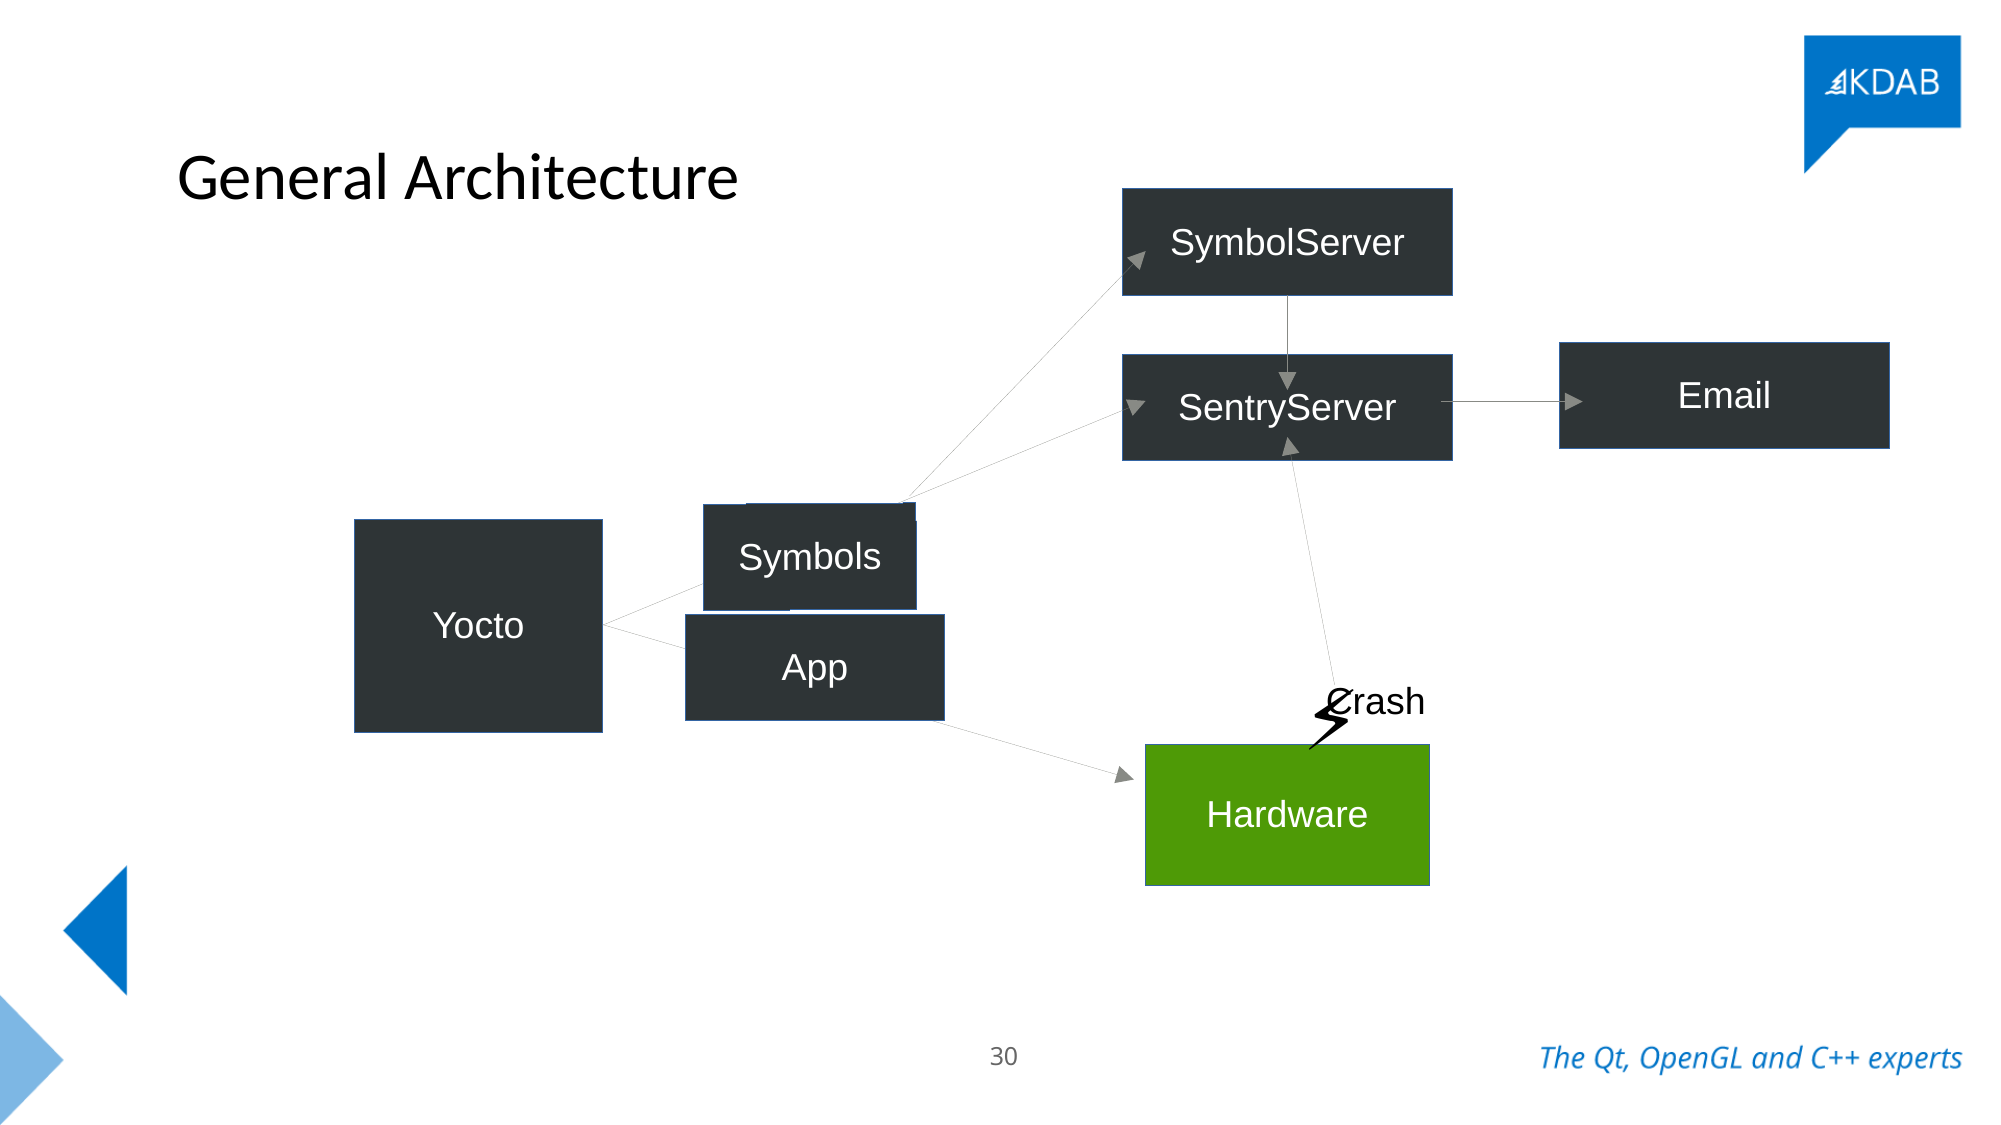

# General Architecture
SymbolServer
Email
SentryServer
Symbols
Yocto
App
⚡
Crash
Hardware